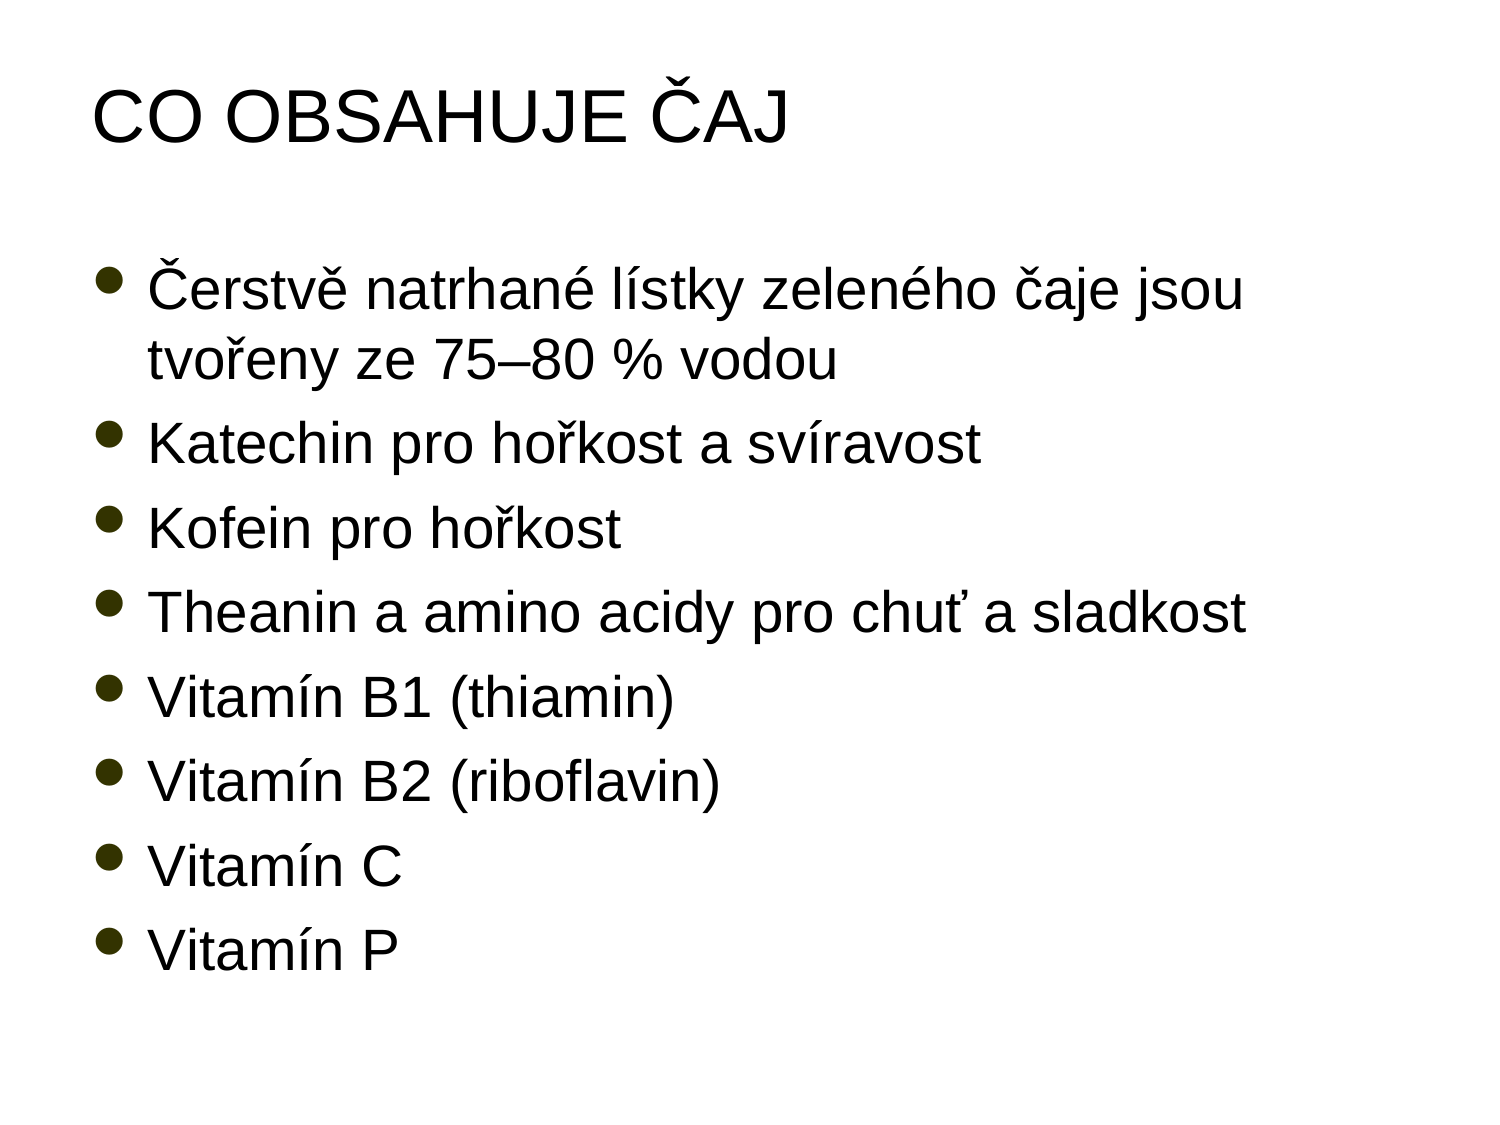

# CO OBSAHUJE ČAJ
Čerstvě natrhané lístky zeleného čaje jsou tvořeny ze 75–80 % vodou
Katechin pro hořkost a svíravost
Kofein pro hořkost
Theanin a amino acidy pro chuť a sladkost
Vitamín B1 (thiamin)
Vitamín B2 (riboflavin)
Vitamín C
Vitamín P